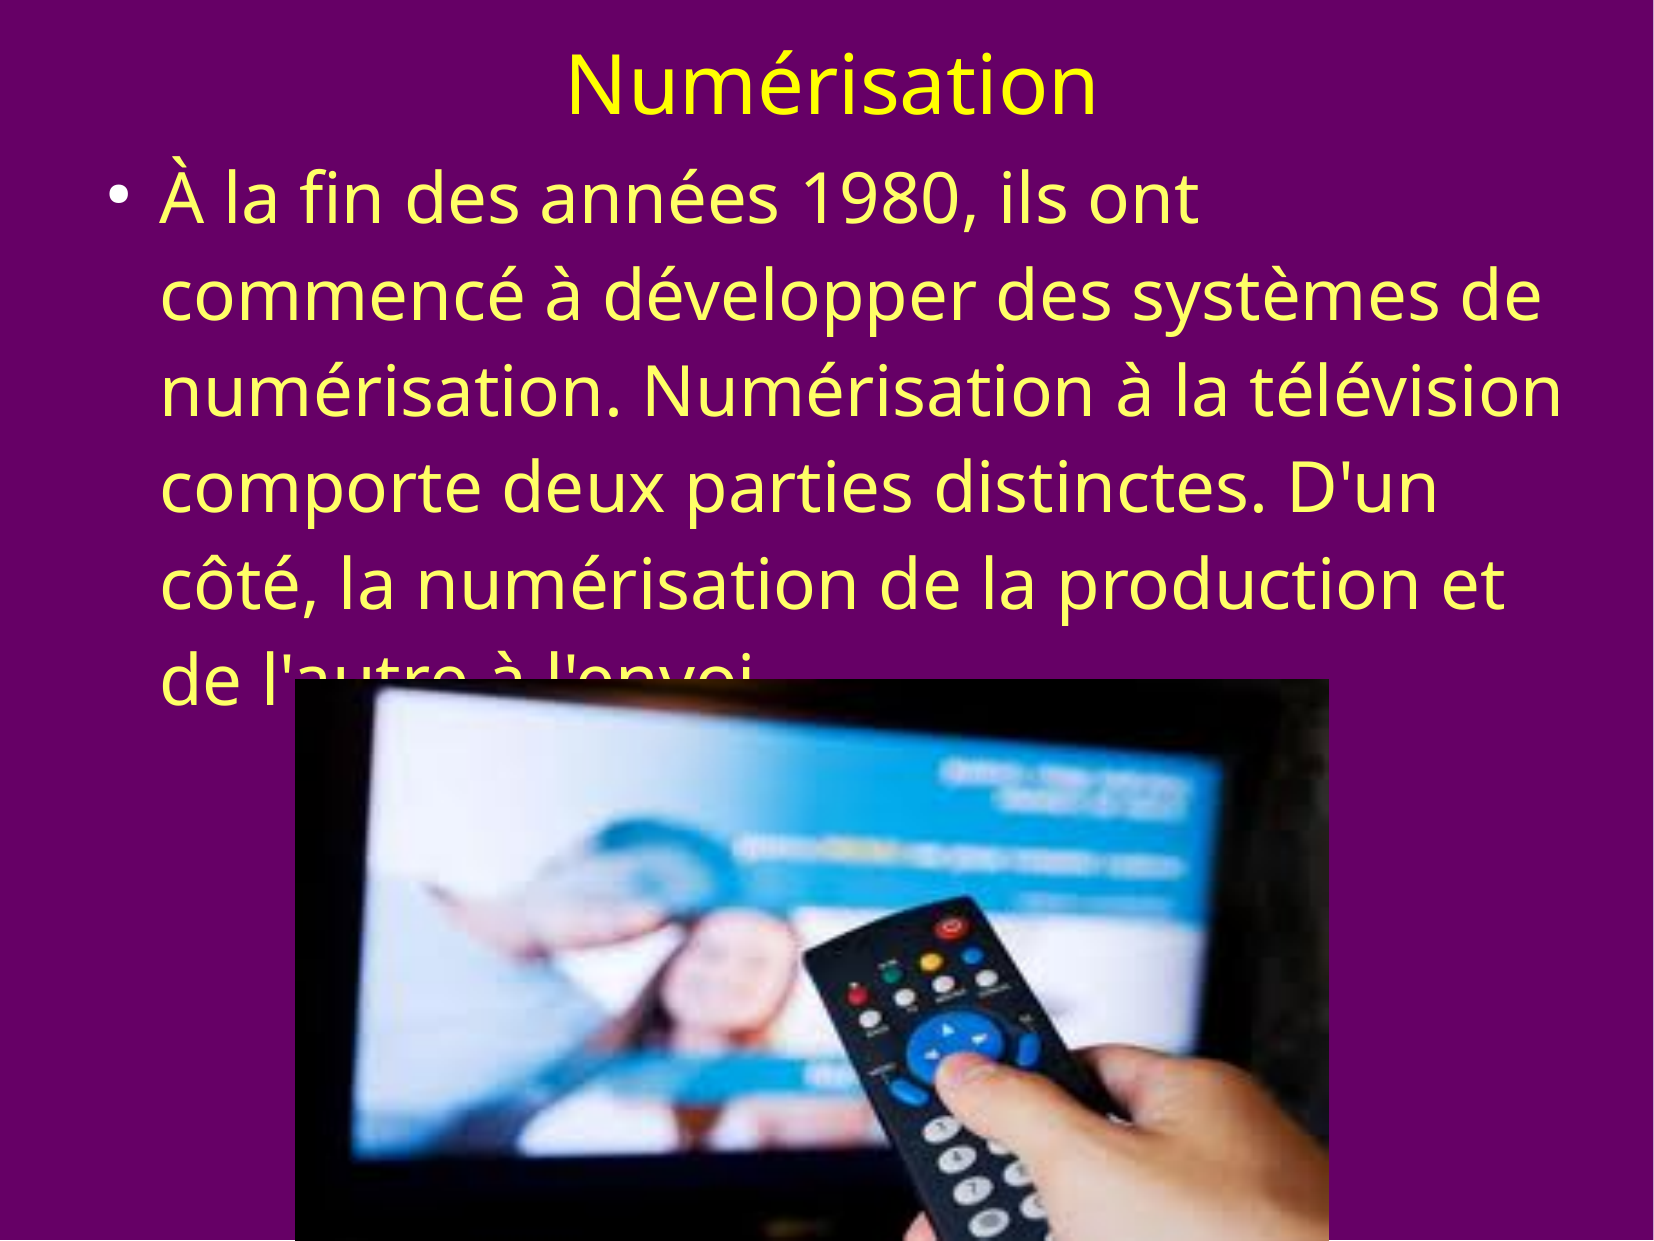

# Numérisation
À la fin des années 1980, ils ont commencé à développer des systèmes de numérisation. Numérisation à la télévision comporte deux parties distinctes. D'un côté, la numérisation de la production et de l'autre à l'envoi.